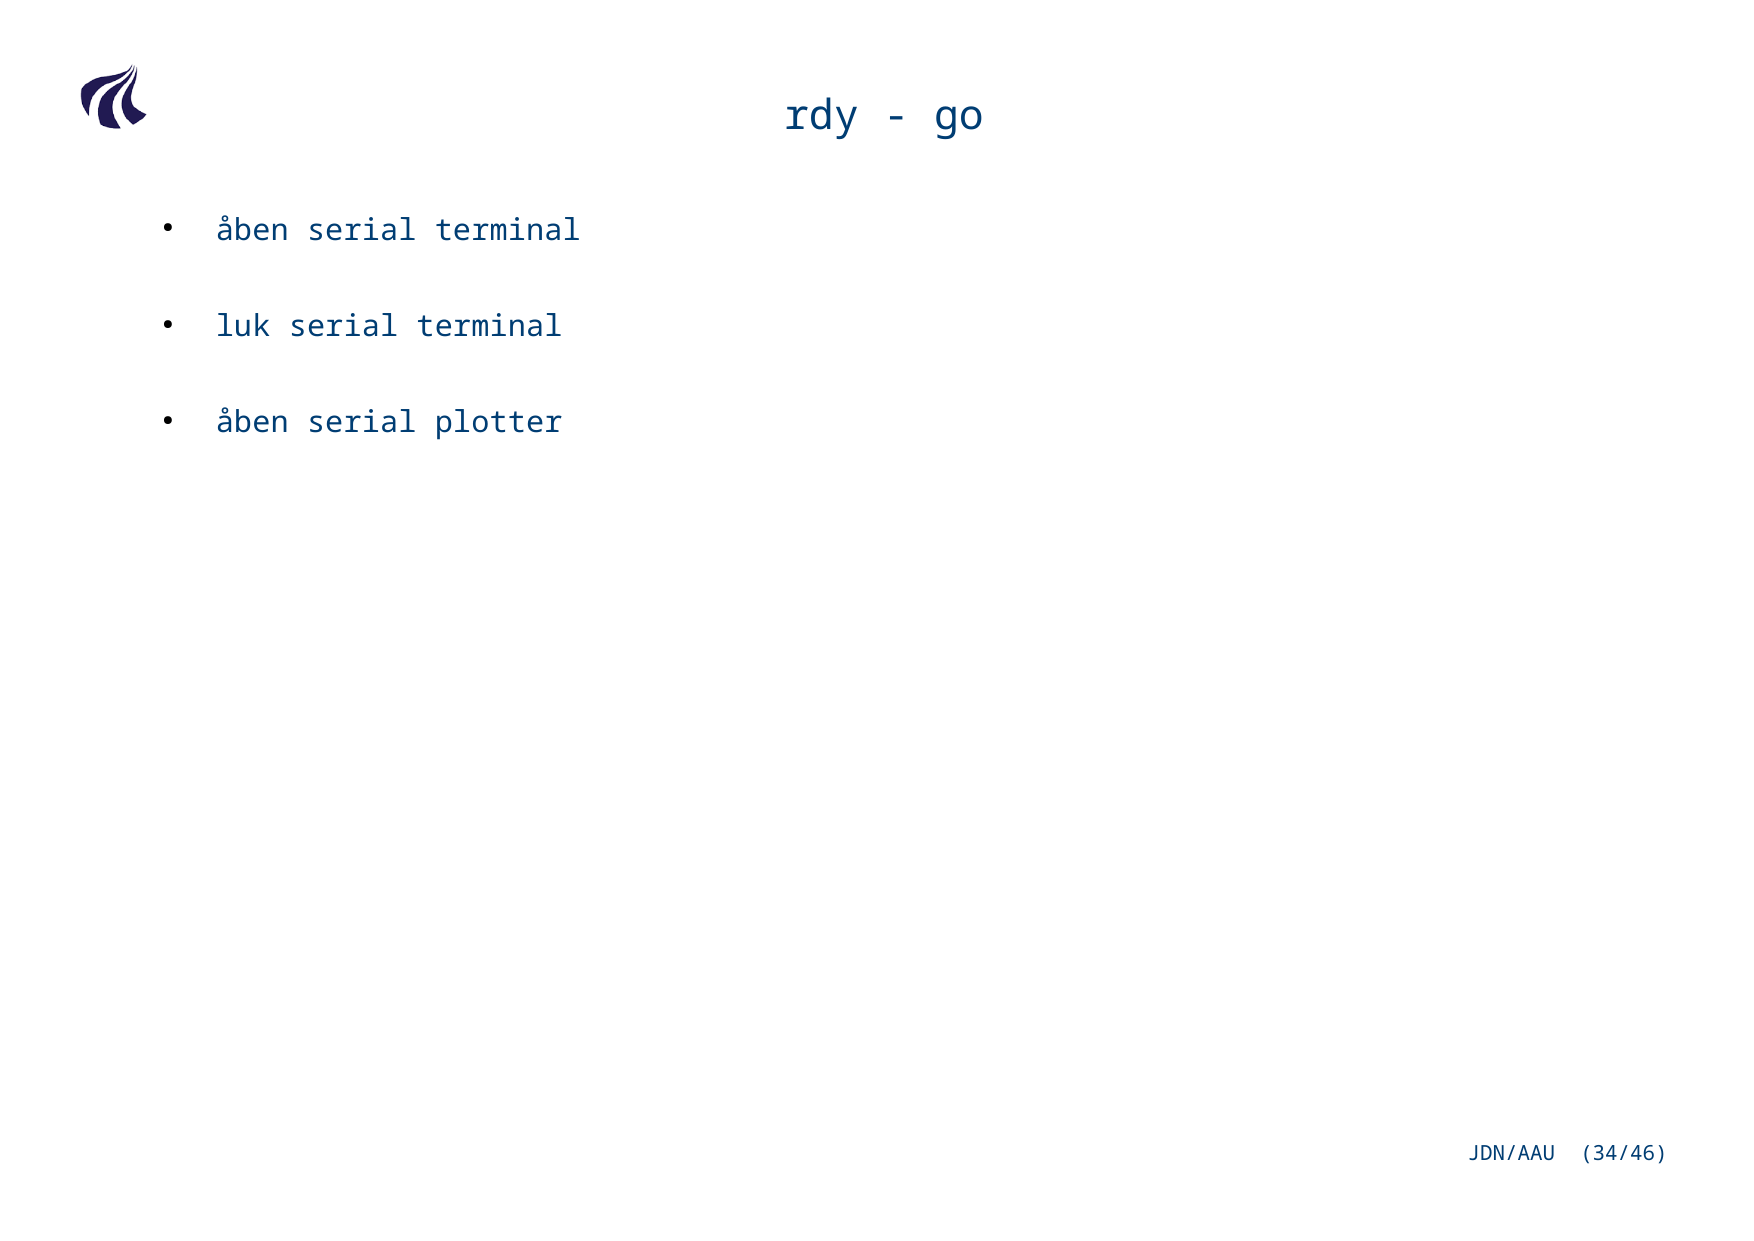

# rdy - go
åben serial terminal
luk serial terminal
åben serial plotter